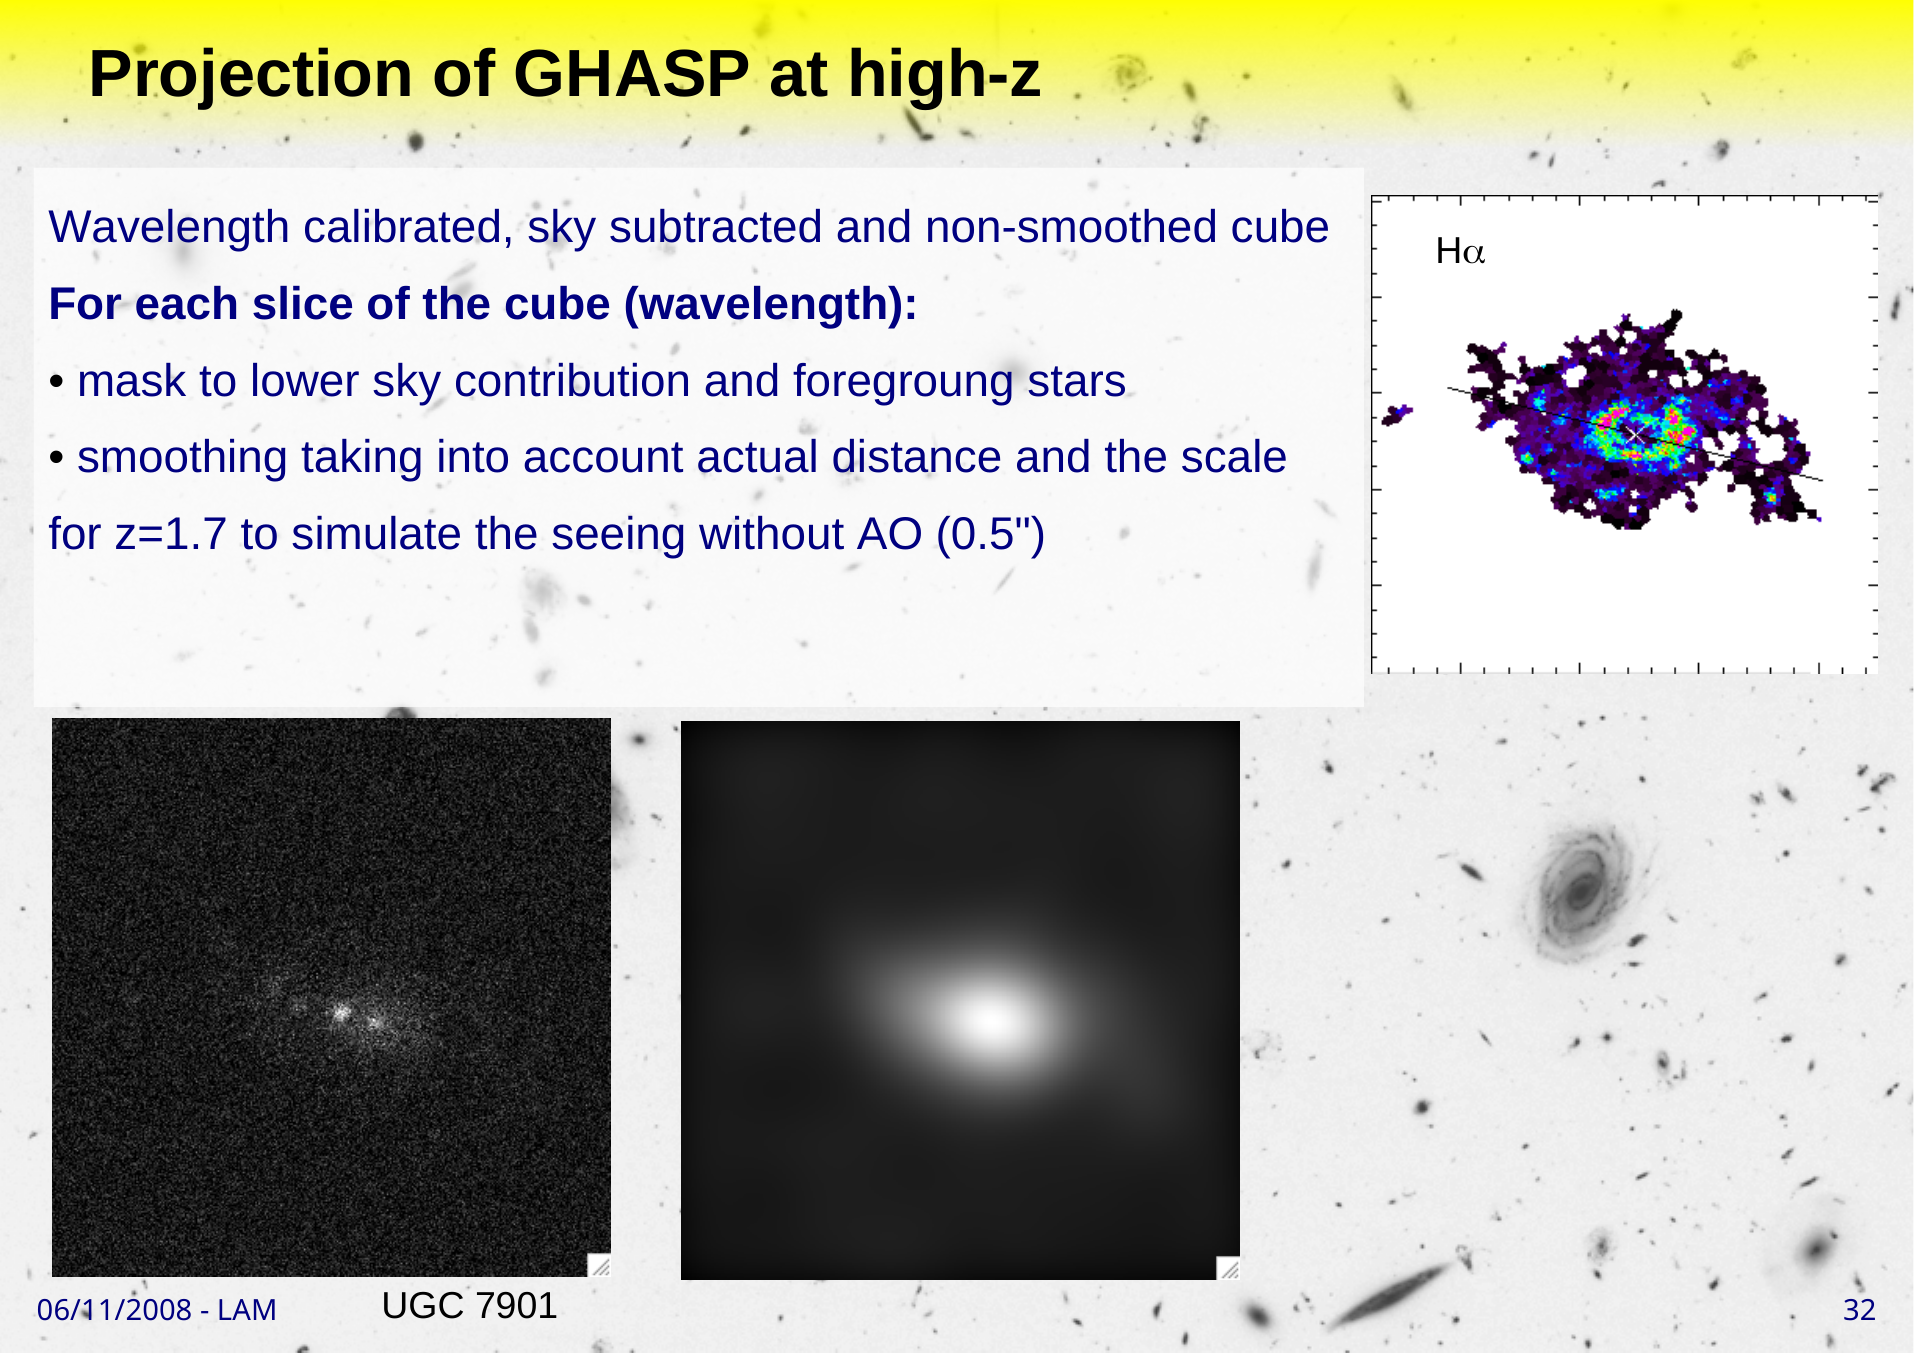

# Projection of GHASP at high-z
Wavelength calibrated, sky subtracted and non-smoothed cube
For each slice of the cube (wavelength):
 mask to lower sky contribution and foregroung stars
 smoothing taking into account actual distance and the scale for z=1.7 to simulate the seeing without AO (0.5")
Hα
UGC 7901
32
06/11/2008 - LAM